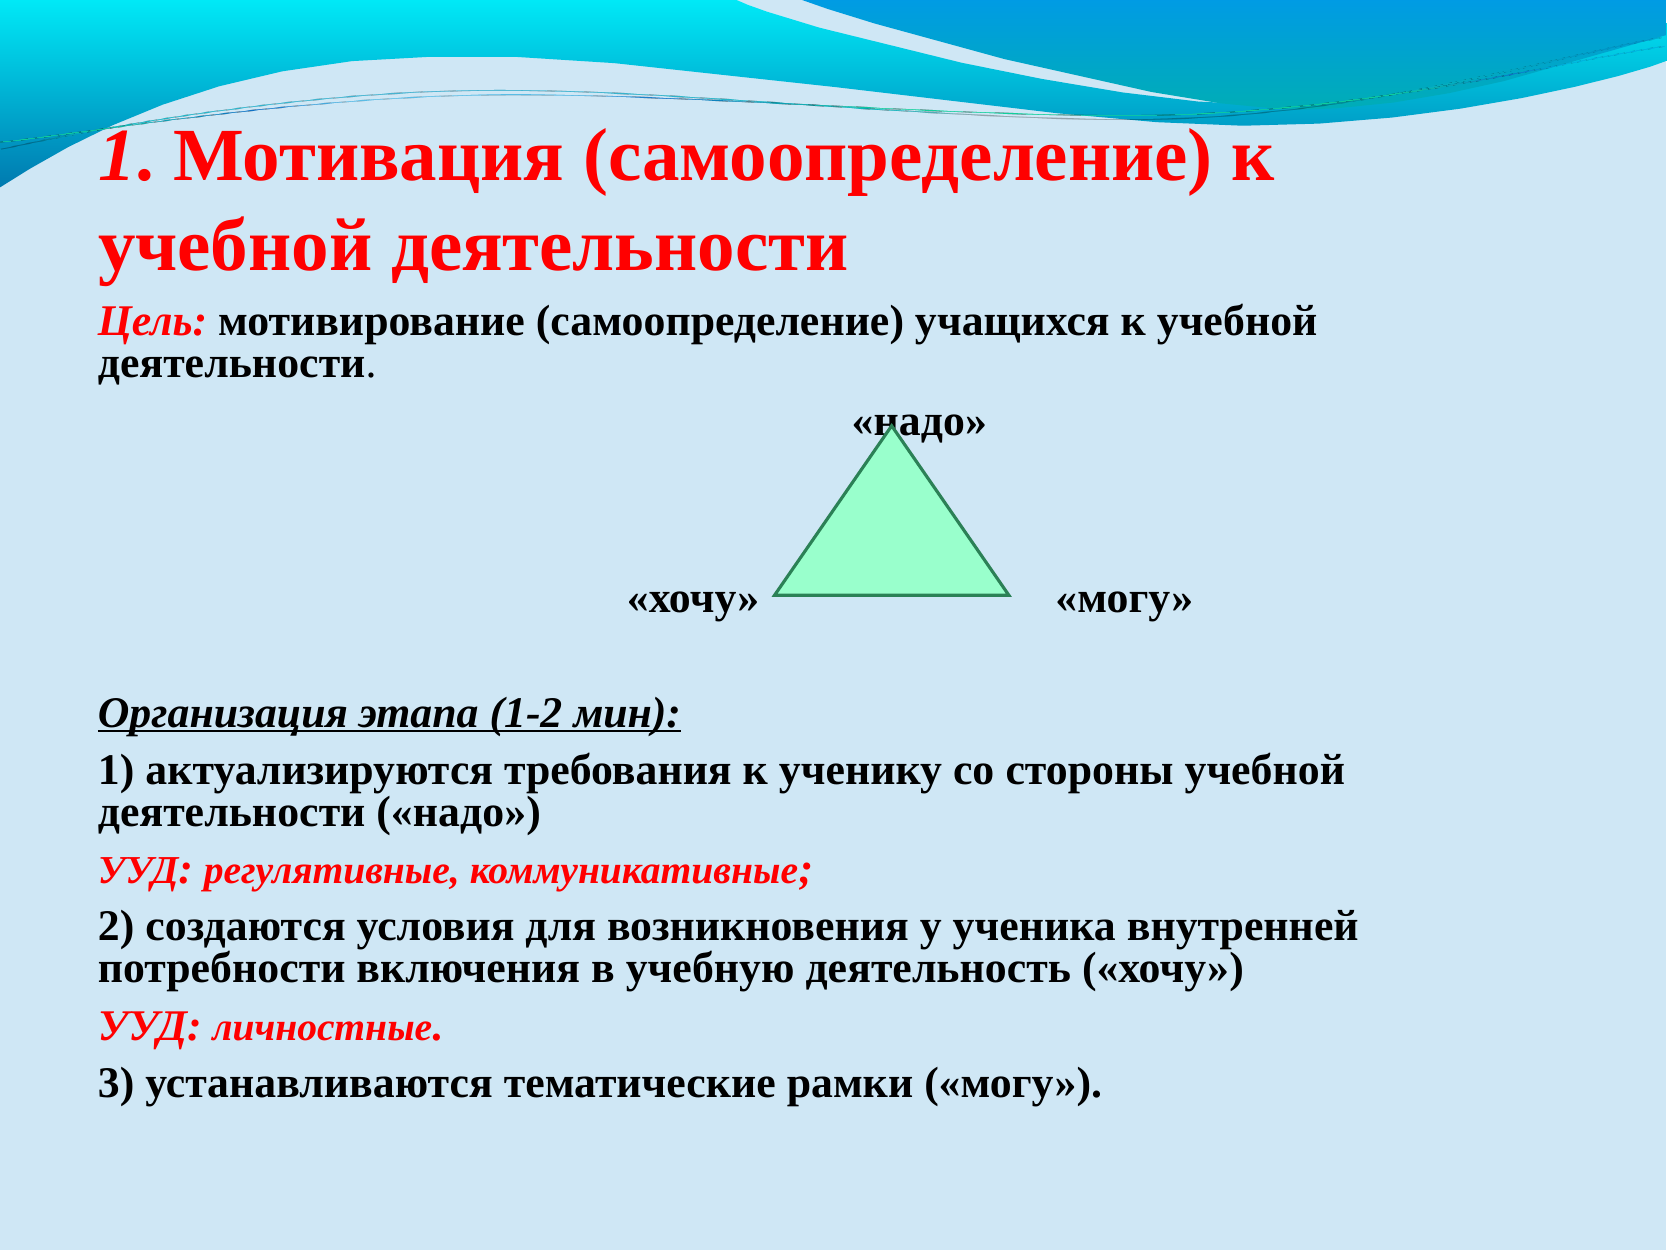

# 1. Мотивация (самоопределение) к учебной деятельности
Цель: мотивирование (самоопределение) учащихся к учебной деятельности.
 «надо»
 «хочу» «могу»
Организация этапа (1-2 мин):
1) актуализируются требования к ученику со стороны учебной деятельности («надо»)
УУД: регулятивные, коммуникативные;
2) создаются условия для возникновения у ученика внутренней потребности включения в учебную деятельность («хочу»)
УУД: личностные.
3) устанавливаются тематические рамки («могу»).